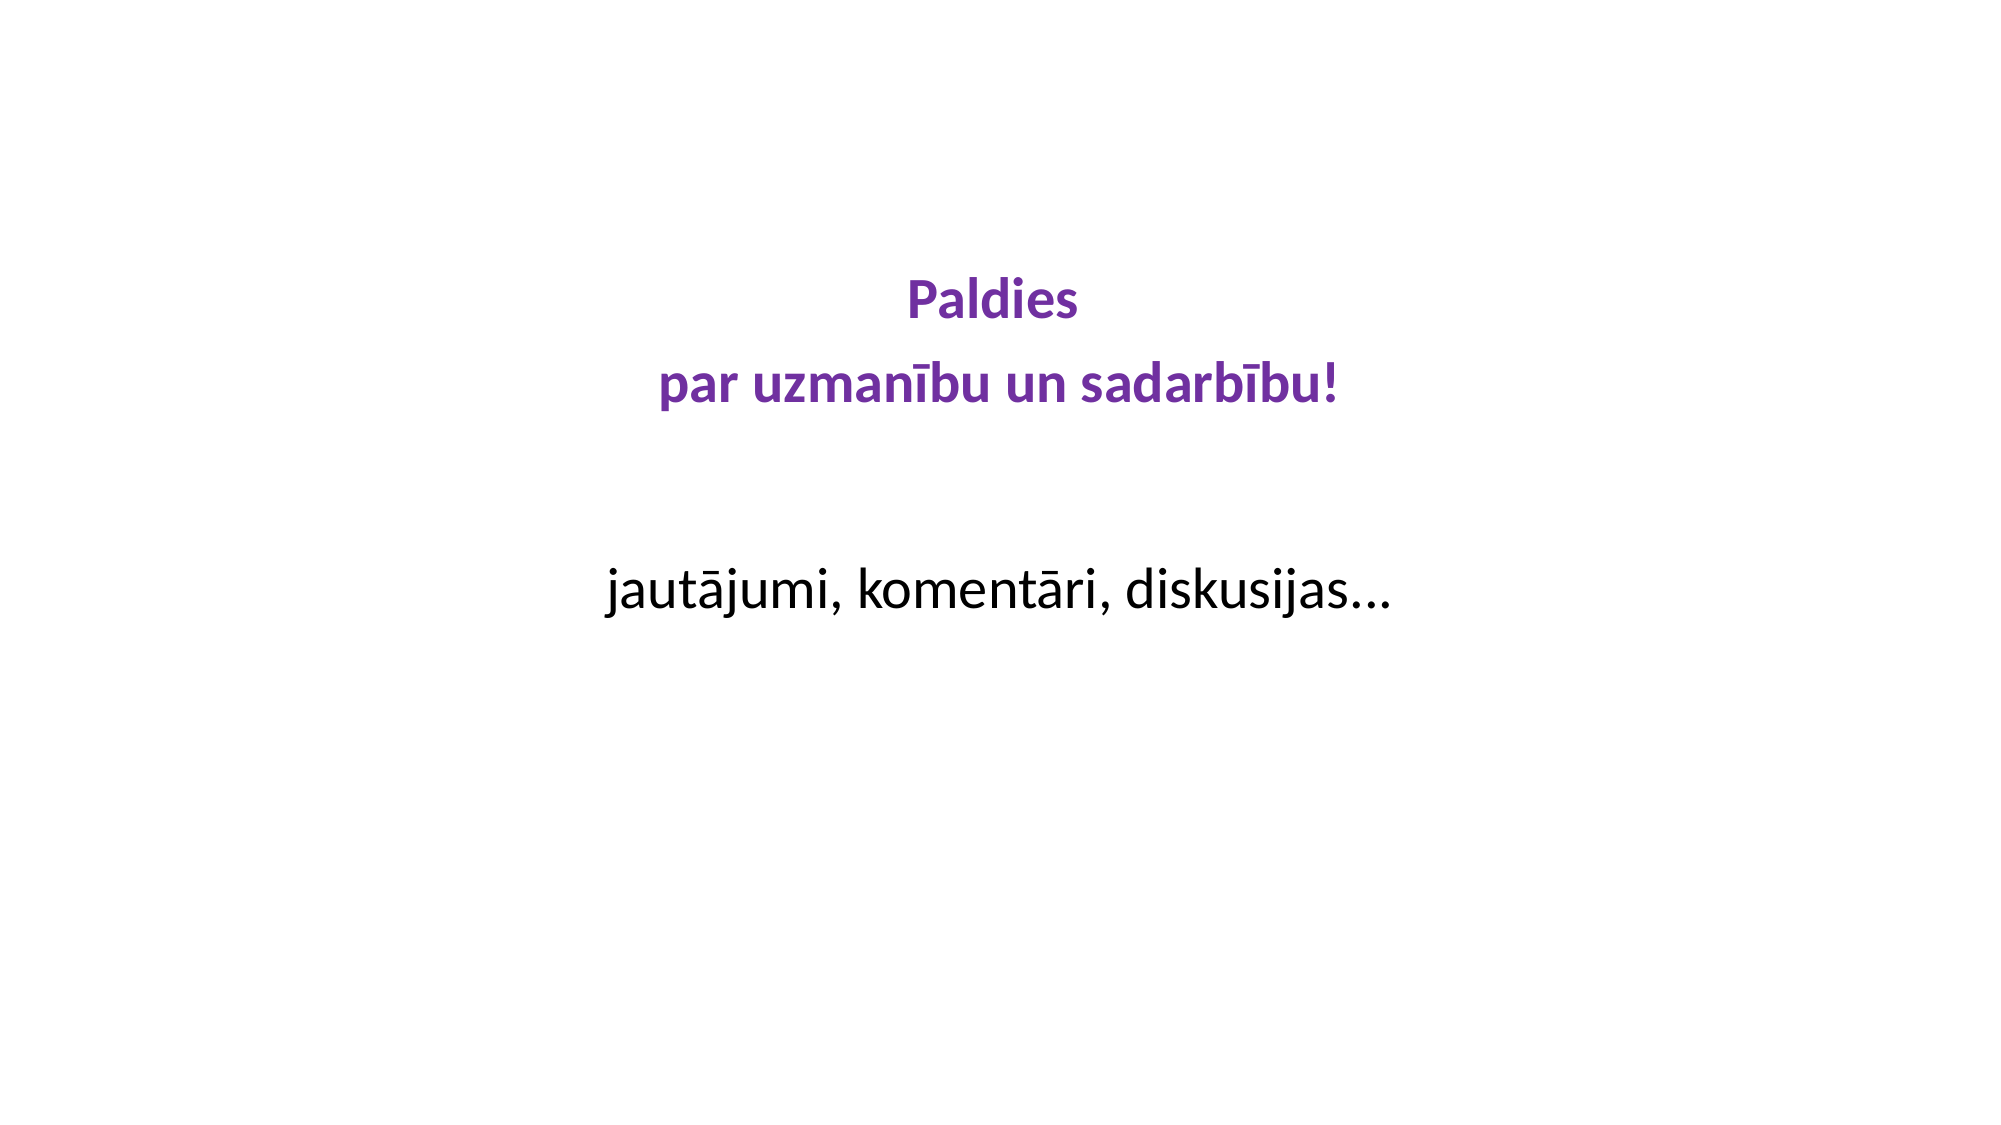

# Paldies
par uzmanību un sadarbību!
jautājumi, komentāri, diskusijas...